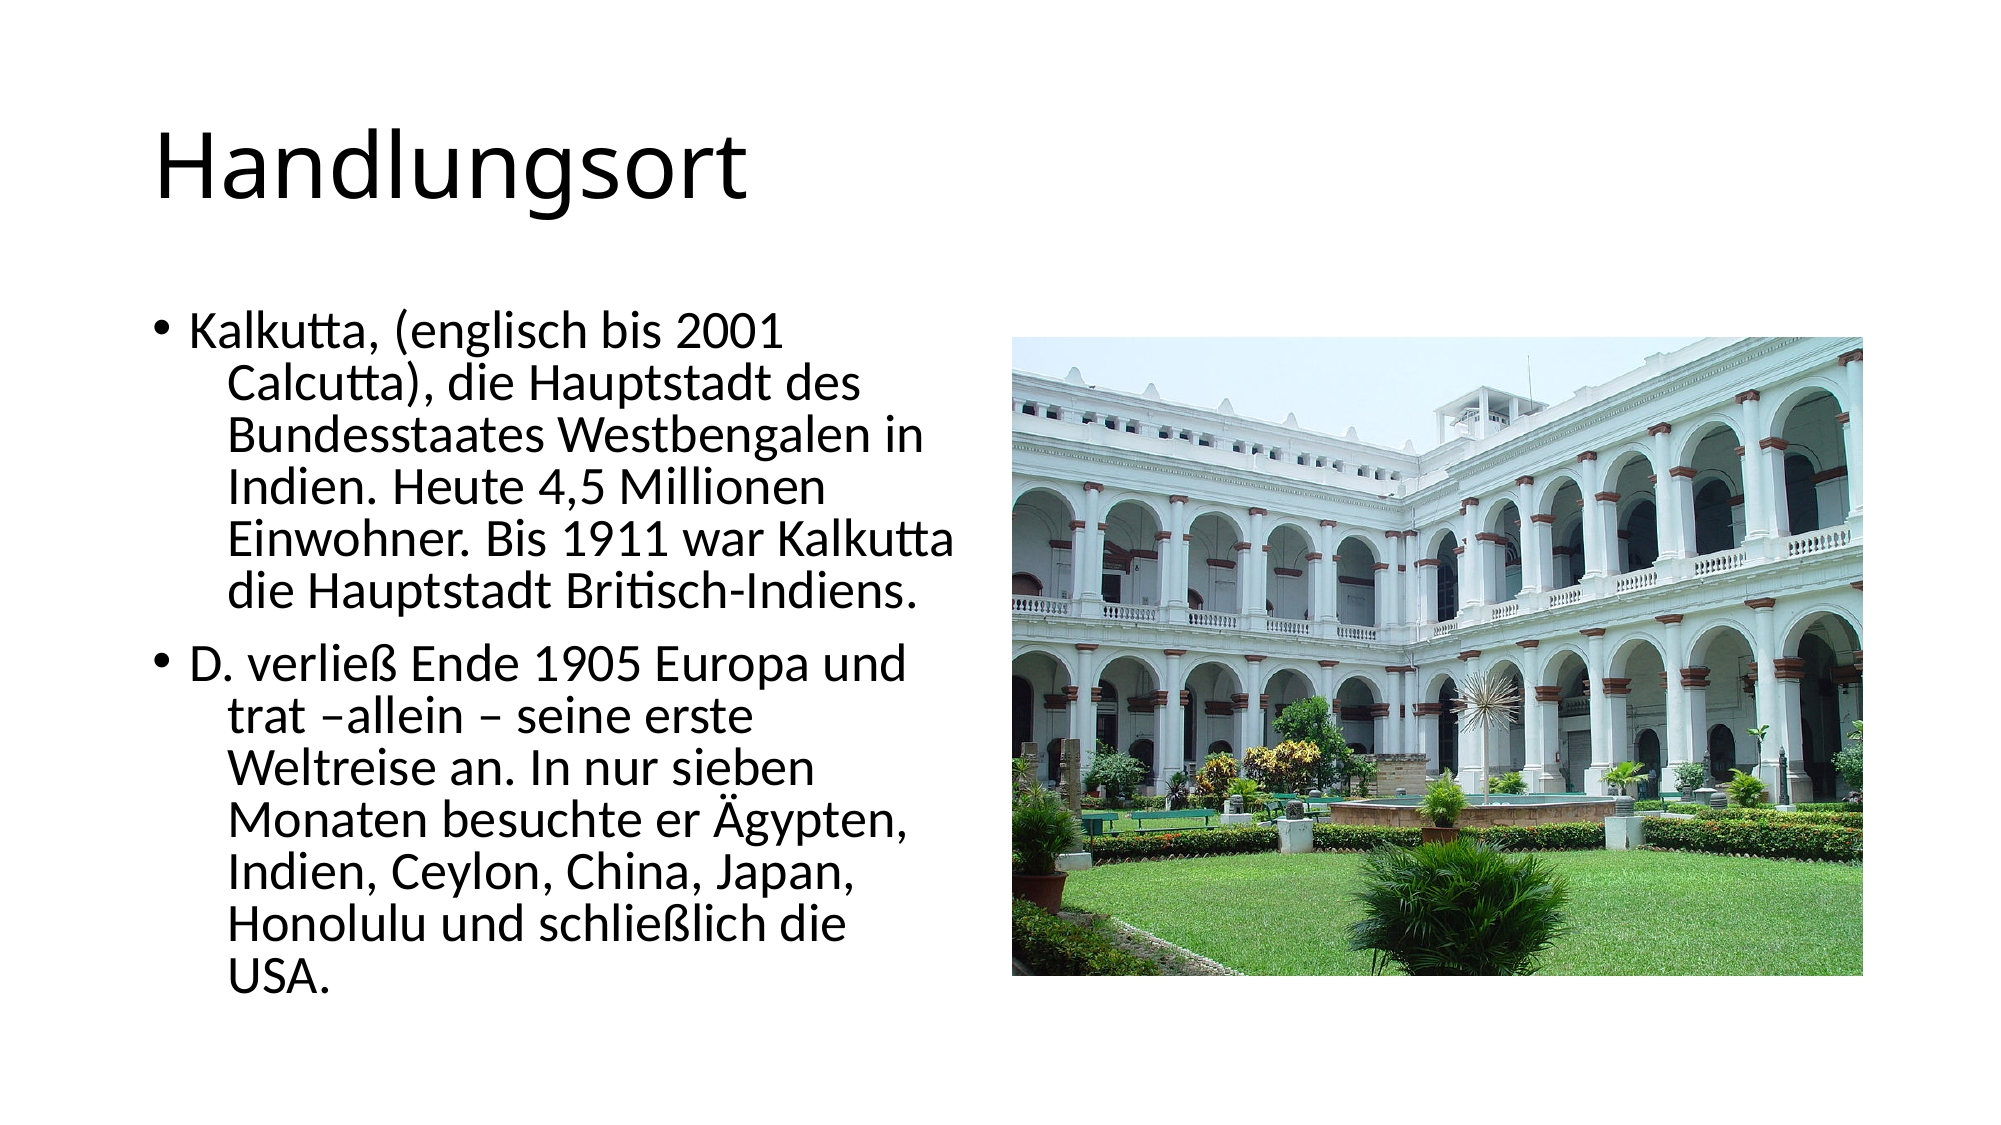

# Handlungsort
Kalkutta, (englisch bis 2001 Calcutta), die Hauptstadt des Bundesstaates Westbengalen in Indien. Heute 4,5 Millionen Einwohner. Bis 1911 war Kalkutta die Hauptstadt Britisch-Indiens.
D. verließ Ende 1905 Europa und trat –allein – seine erste Weltreise an. In nur sieben Monaten besuchte er Ägypten, Indien, Ceylon, China, Japan, Honolulu und schließlich die USA.